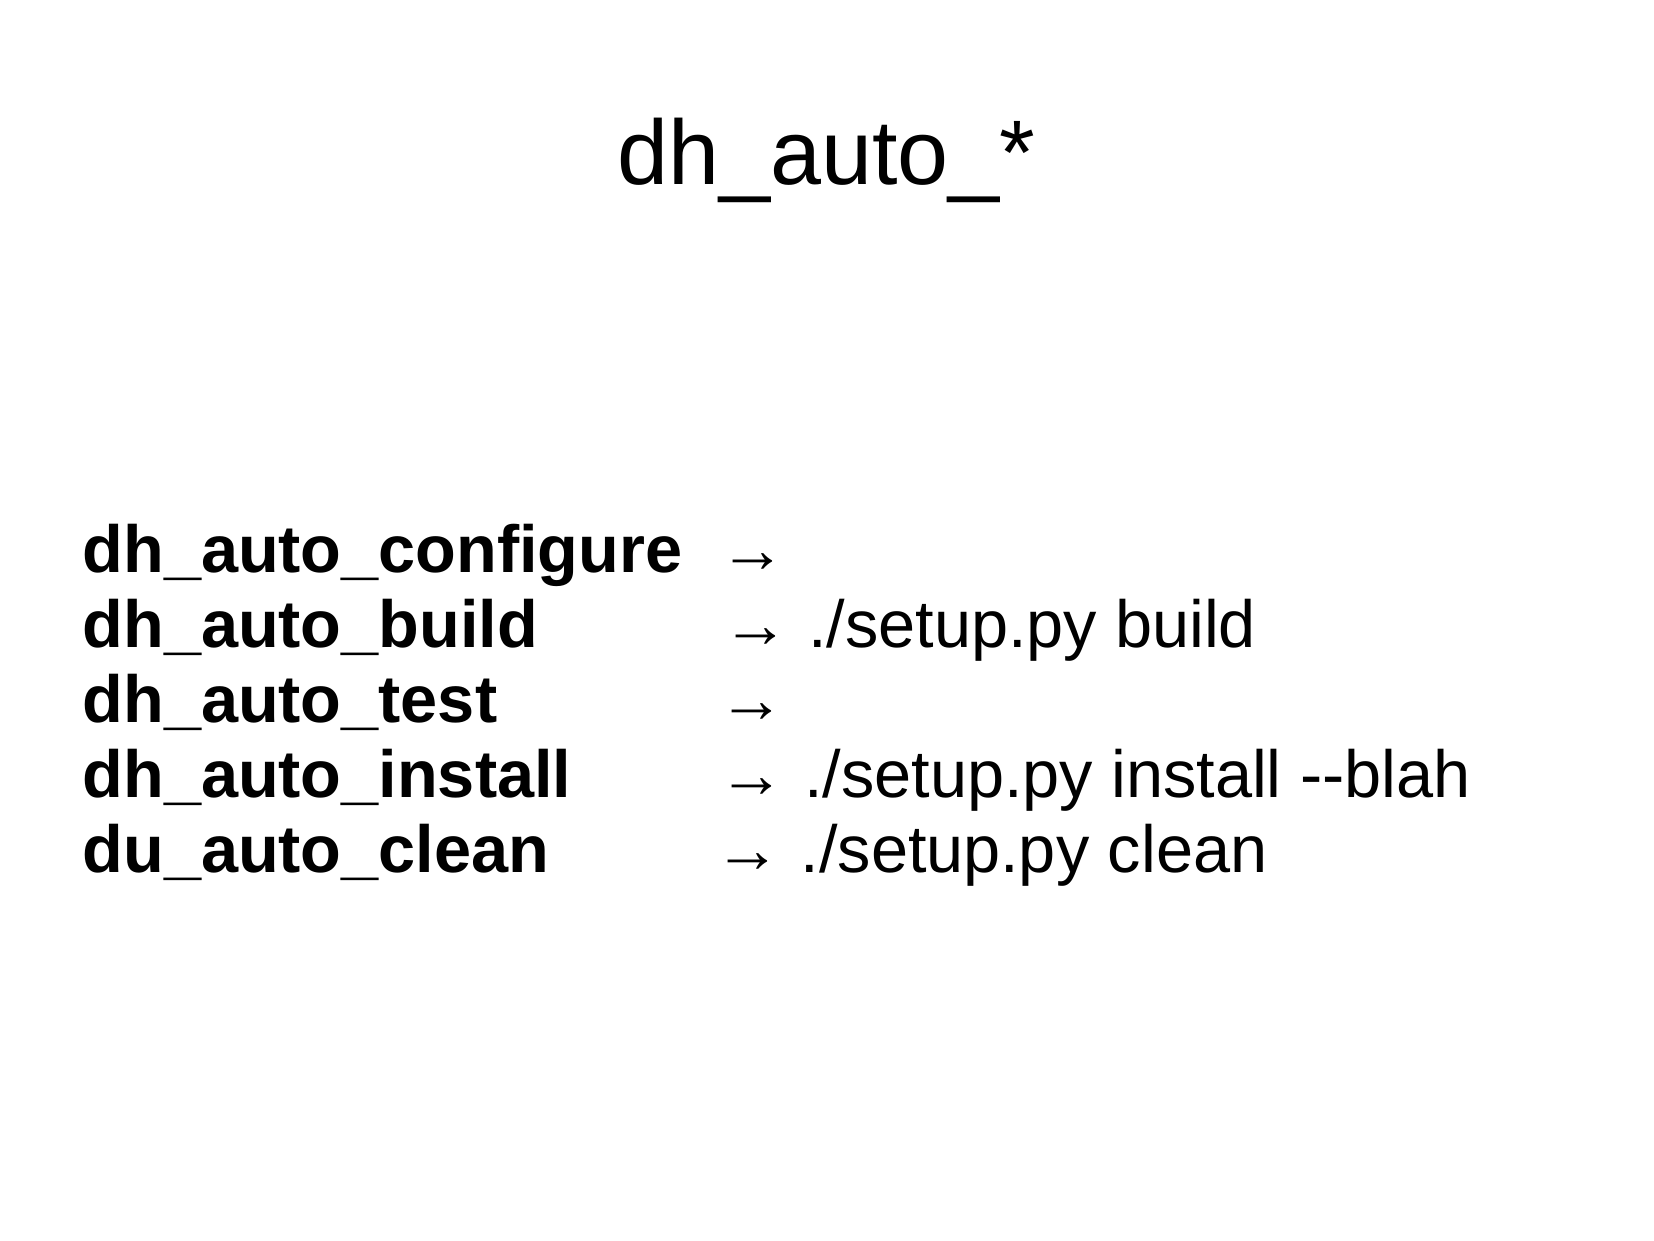

# dh_auto_*
dh_auto_configure →
dh_auto_build → ./setup.py build
dh_auto_test →
dh_auto_install → ./setup.py install --blah
du_auto_clean → ./setup.py clean